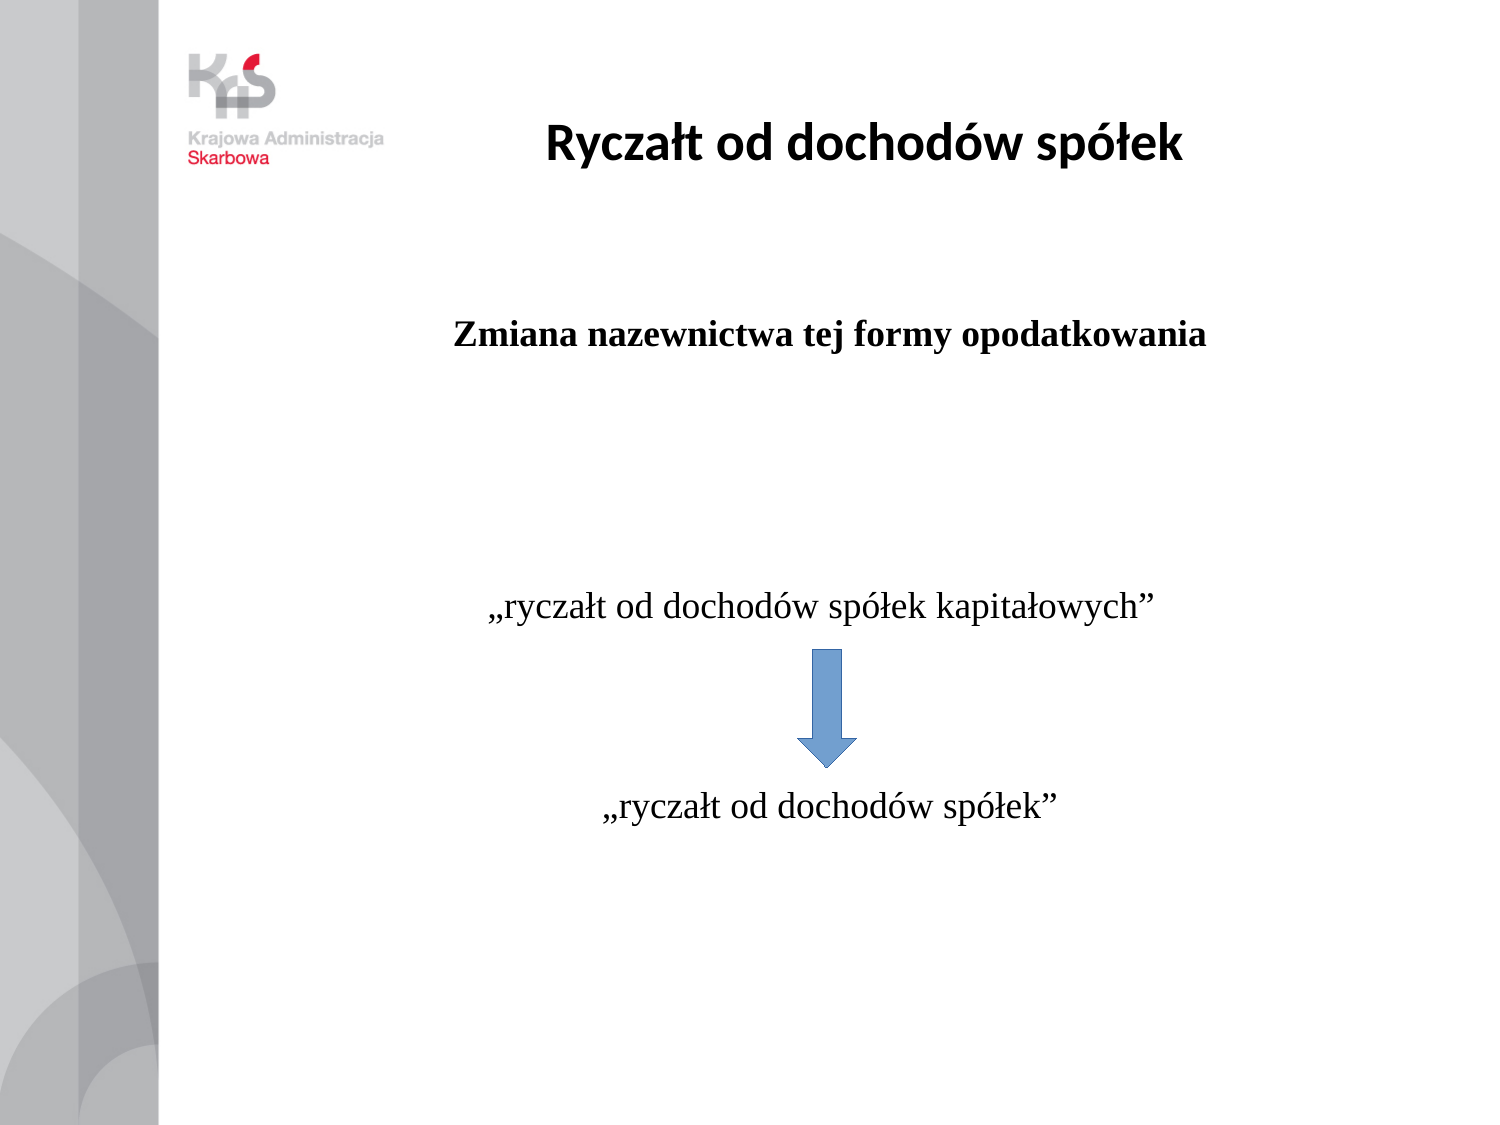

# Ryczałt od dochodów spółek
Zmiana nazewnictwa tej formy opodatkowania
„ryczałt od dochodów spółek kapitałowych”
„ryczałt od dochodów spółek”